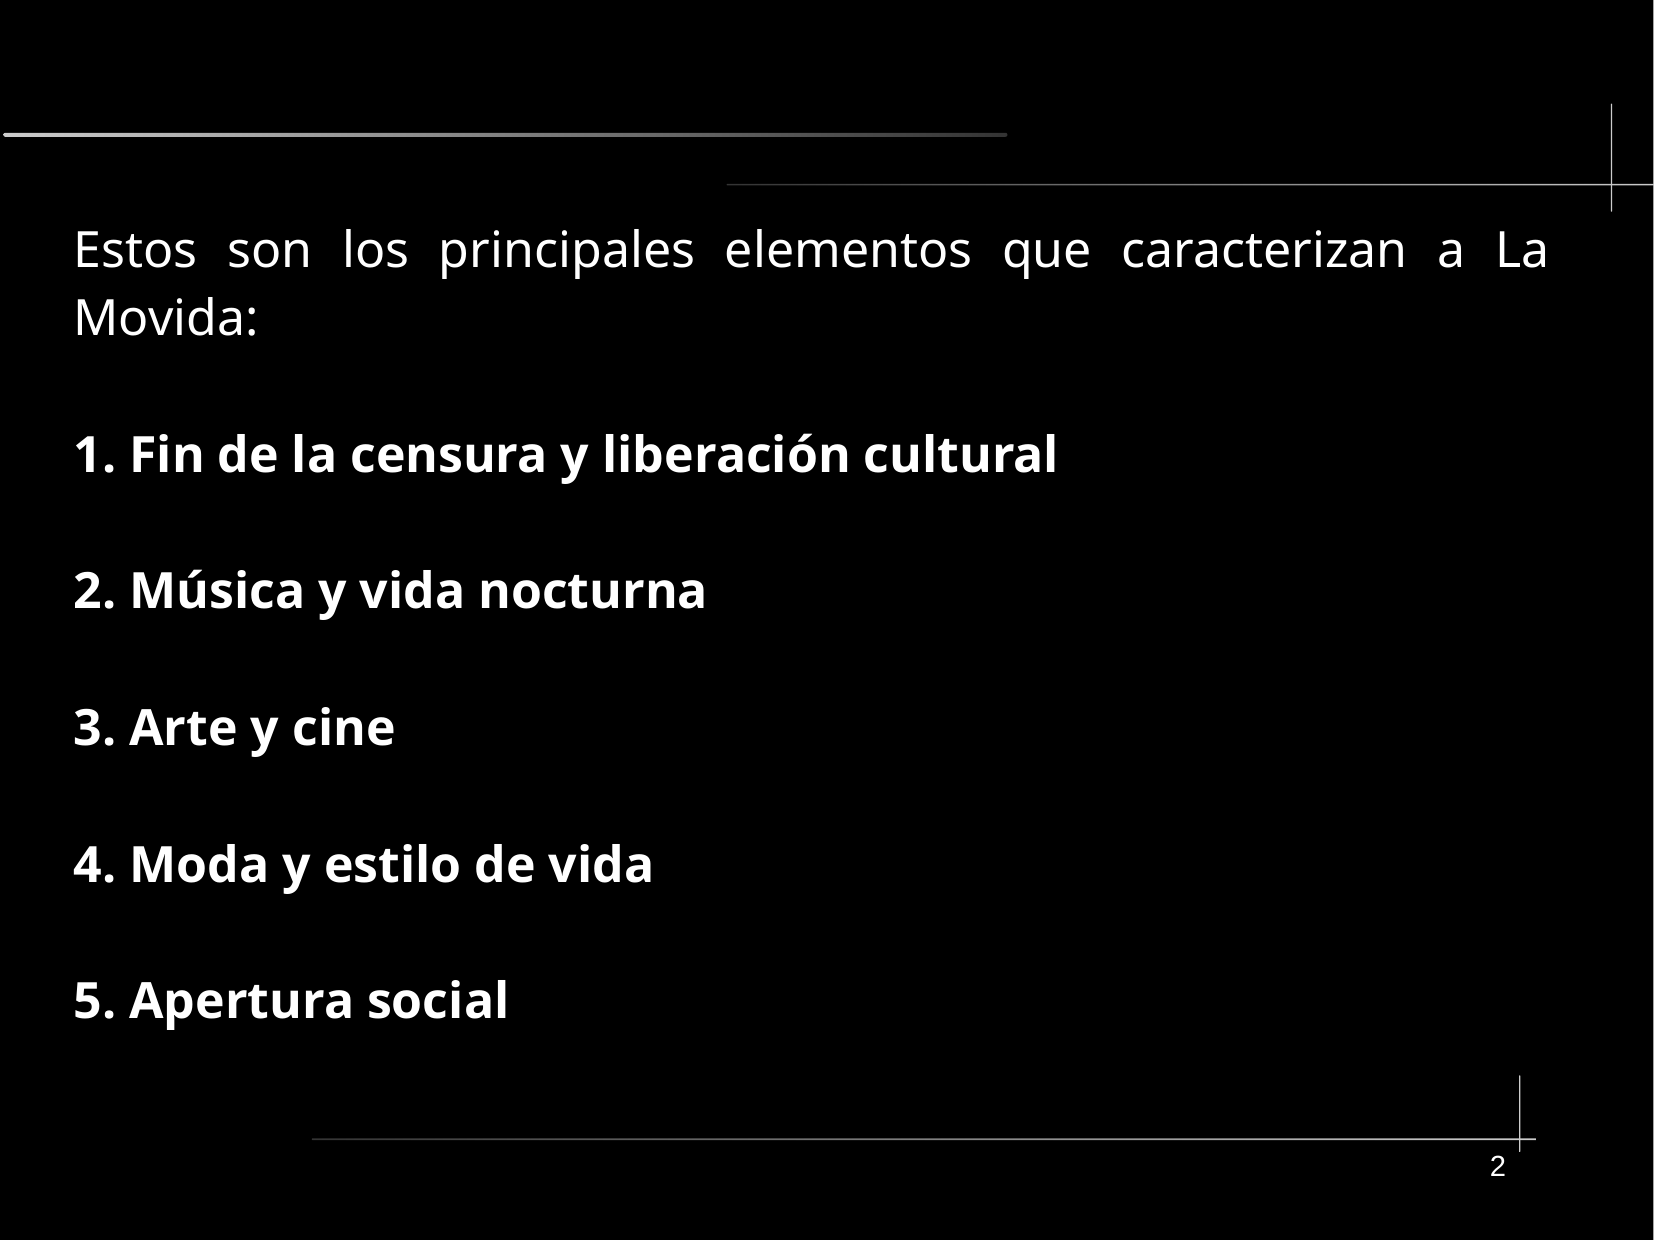

Estos son los principales elementos que caracterizan a La Movida:
1. Fin de la censura y liberación cultural
2. Música y vida nocturna
3. Arte y cine
4. Moda y estilo de vida
5. Apertura social
2